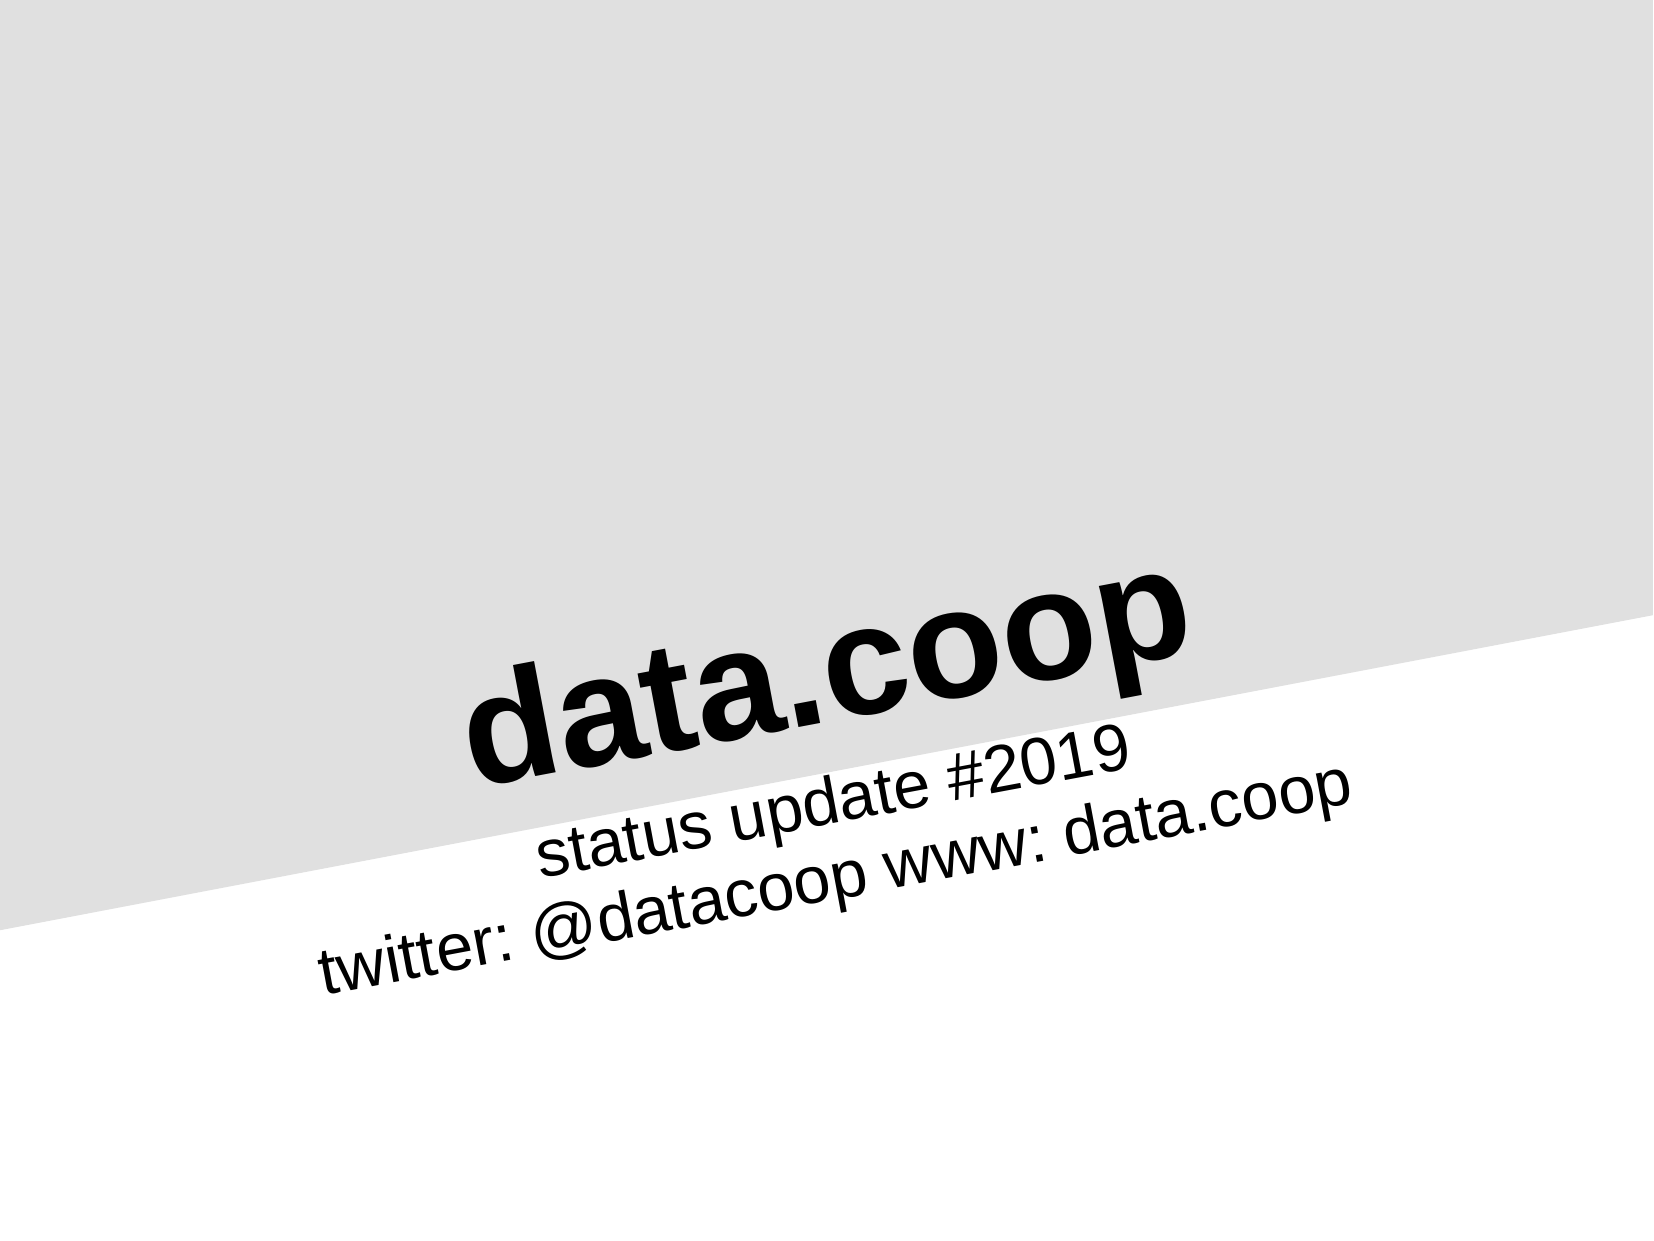

# data.coop
status update #2019
twitter: @datacoop www: data.coop